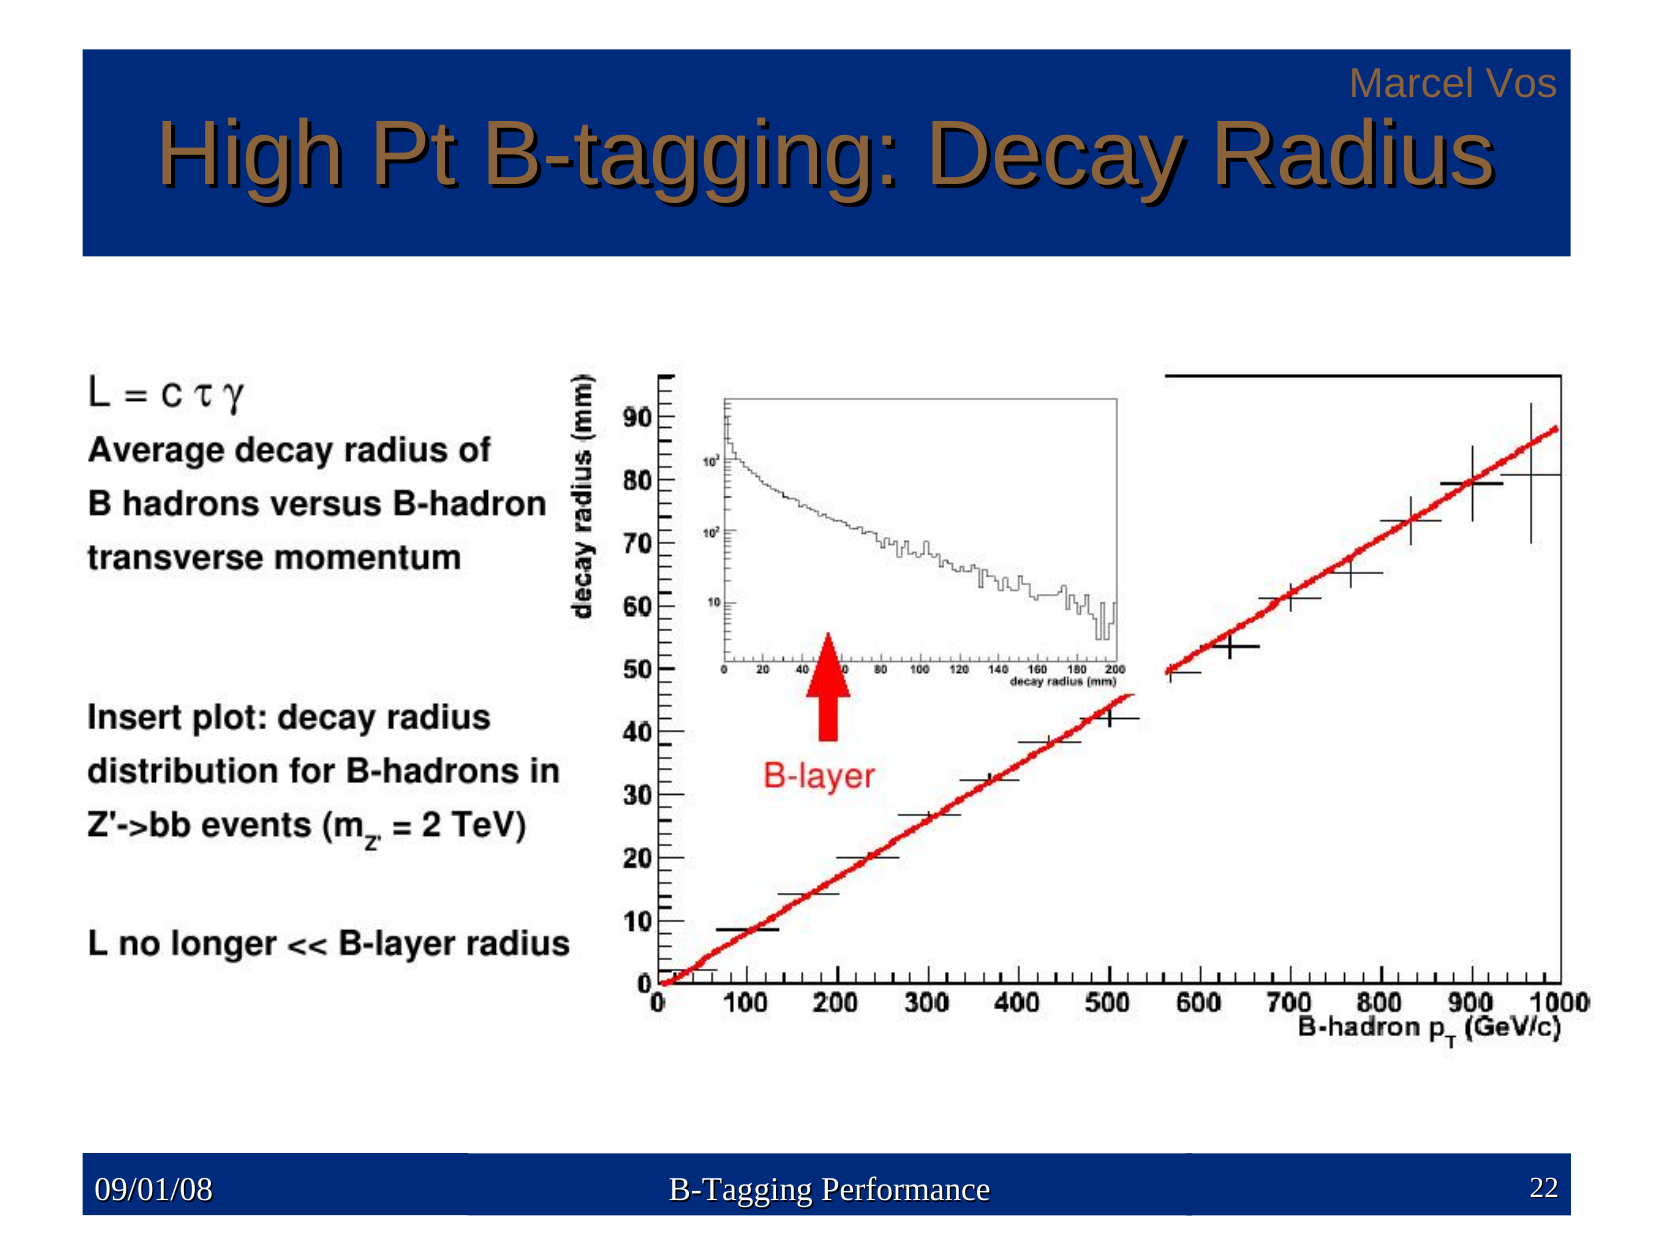

# High Pt B-tagging: Decay Radius
Marcel Vos
B-Tagging Performance
22